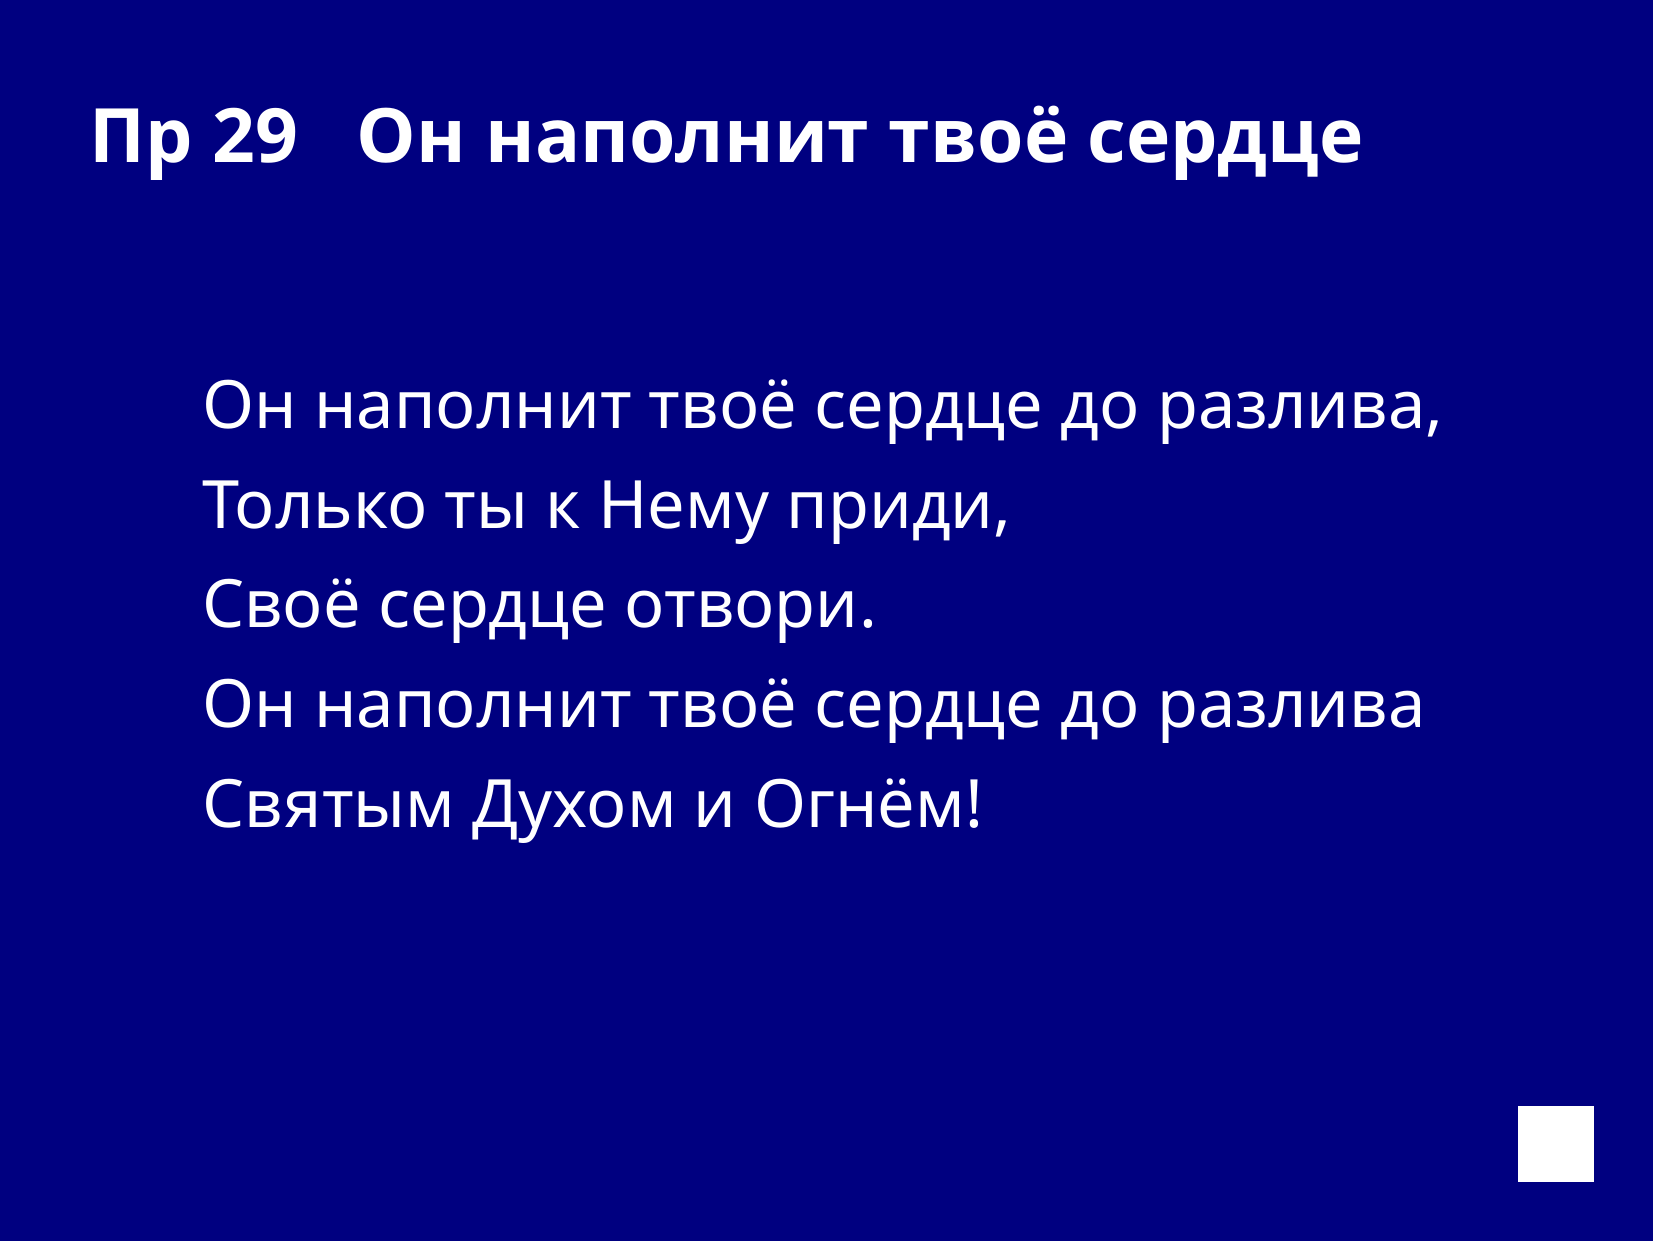

Пр 29 Он наполнит твоё сердце
	Он наполнит твоё сердце до разлива,
	Только ты к Нему приди,
	Своё сердце отвори.
	Он наполнит твоё сердце до разлива
	Святым Духом и Огнём!